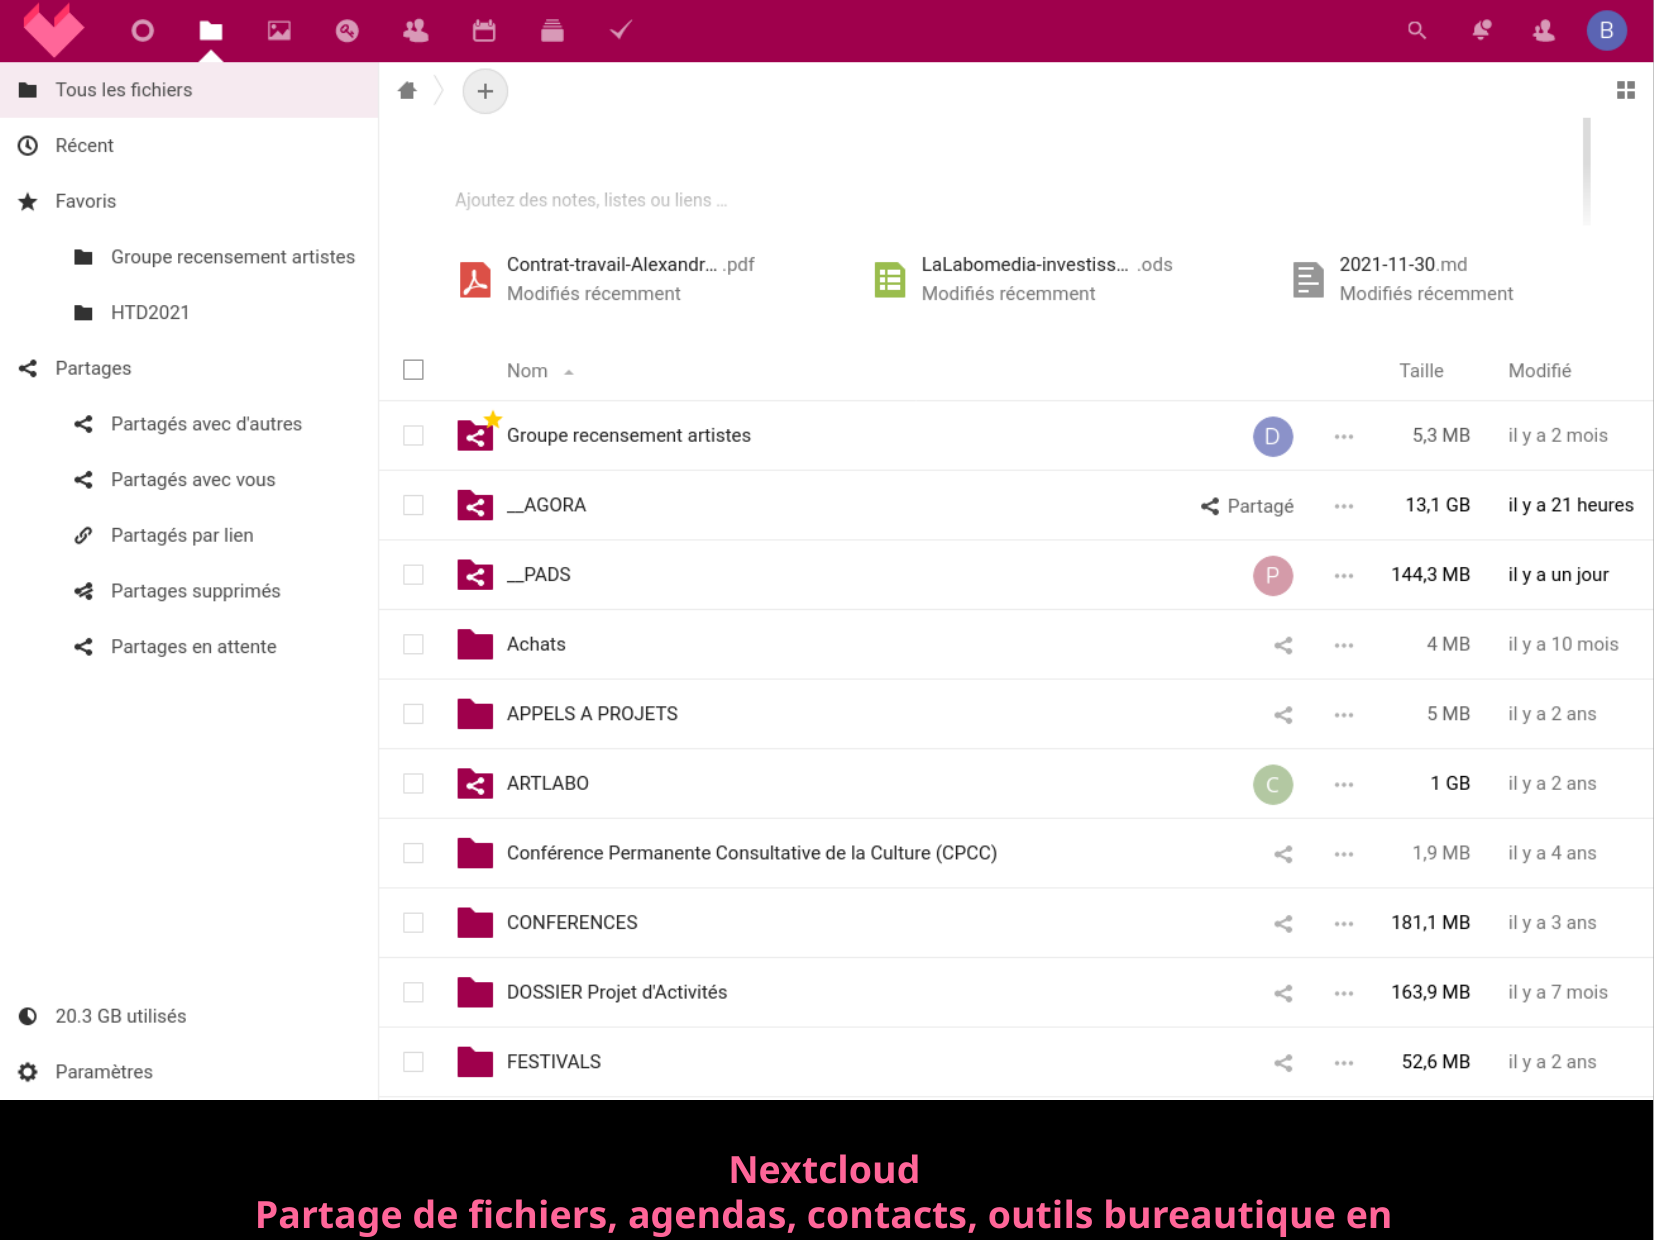

Nextcloud
Partage de fichiers, agendas, contacts, outils bureautique en ligne